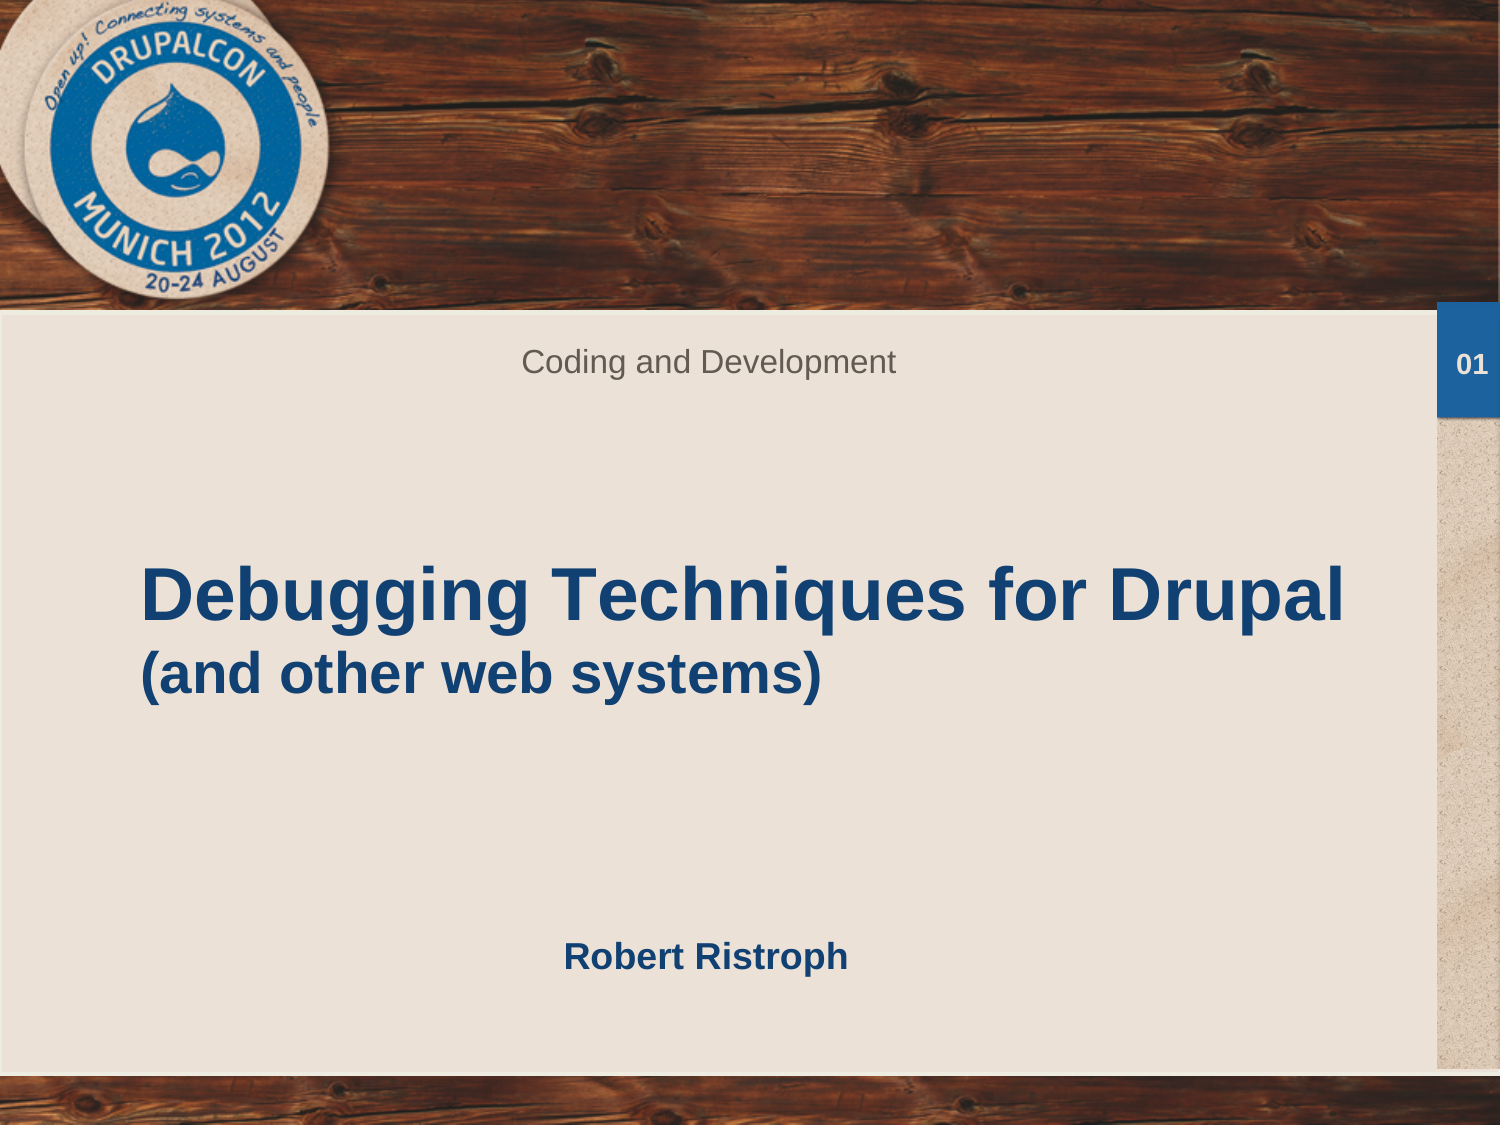

Coding and Development
01
Debugging Techniques for Drupal
(and other web systems)
Robert Ristroph